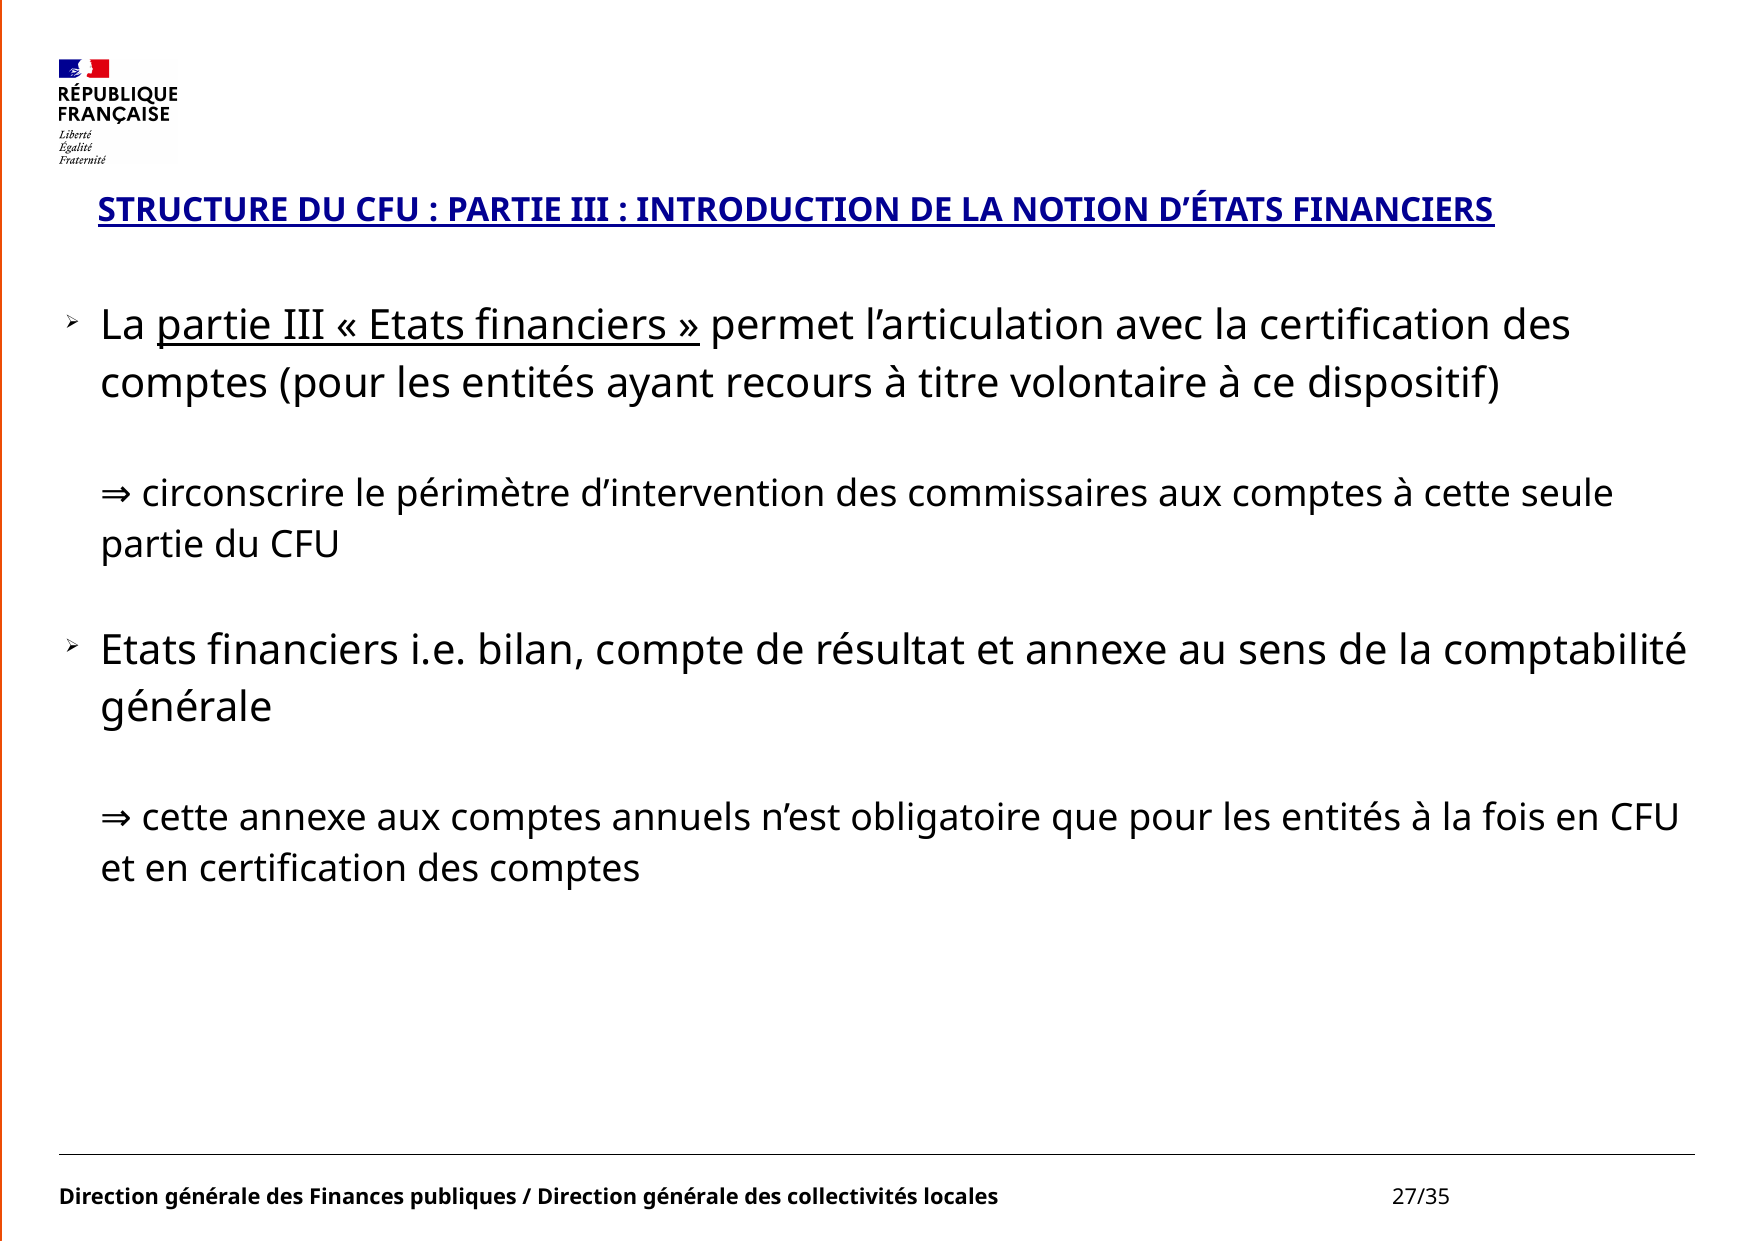

STRUCTURE DU CFU : PARTIE III : INTRODUCTION DE LA NOTION D’ÉTATS FINANCIERS
La partie III « Etats financiers » permet l’articulation avec la certification des comptes (pour les entités ayant recours à titre volontaire à ce dispositif)
⇒ circonscrire le périmètre d’intervention des commissaires aux comptes à cette seule partie du CFU
Etats financiers i.e. bilan, compte de résultat et annexe au sens de la comptabilité générale
⇒ cette annexe aux comptes annuels n’est obligatoire que pour les entités à la fois en CFU et en certification des comptes